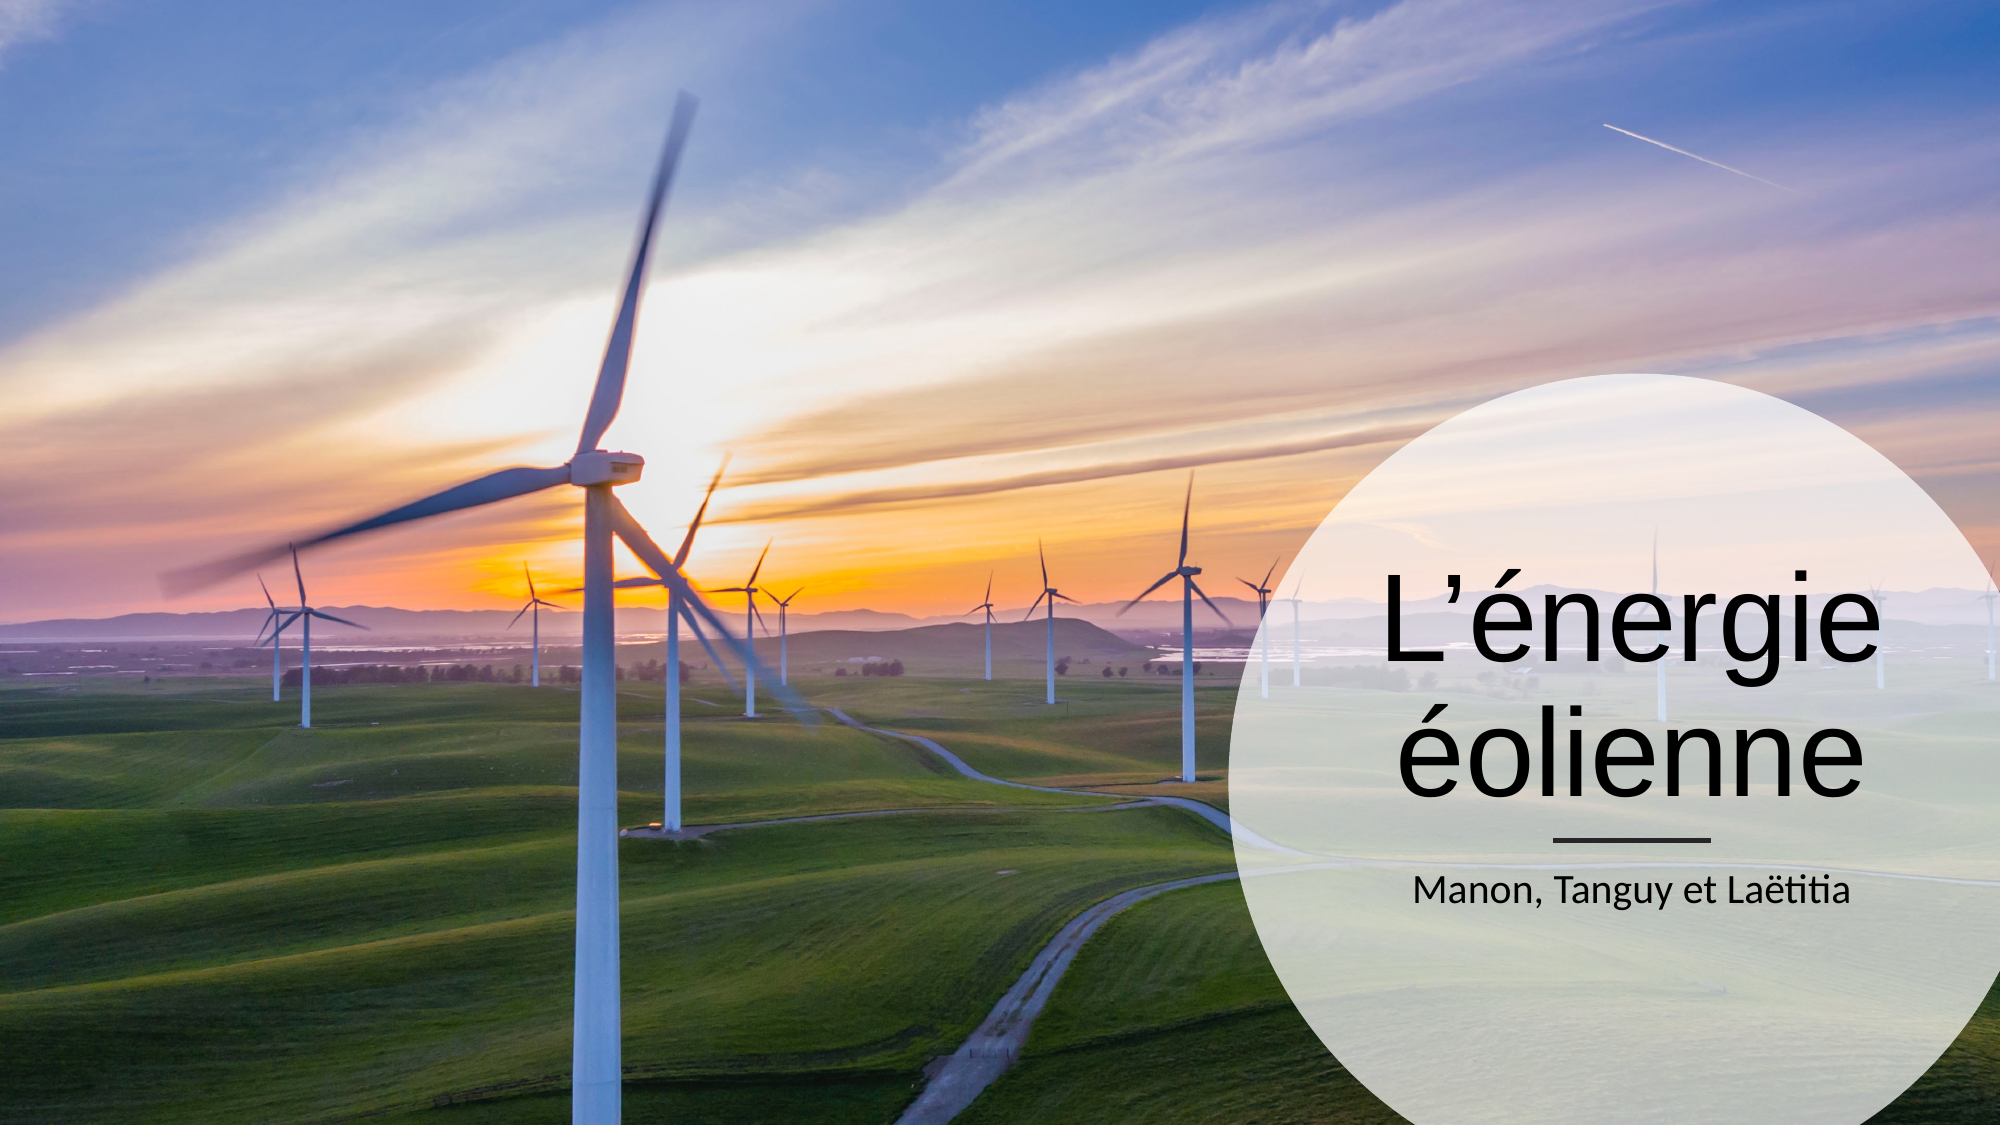

# L’énergie éolienne
Manon, Tanguy et Laëtitia